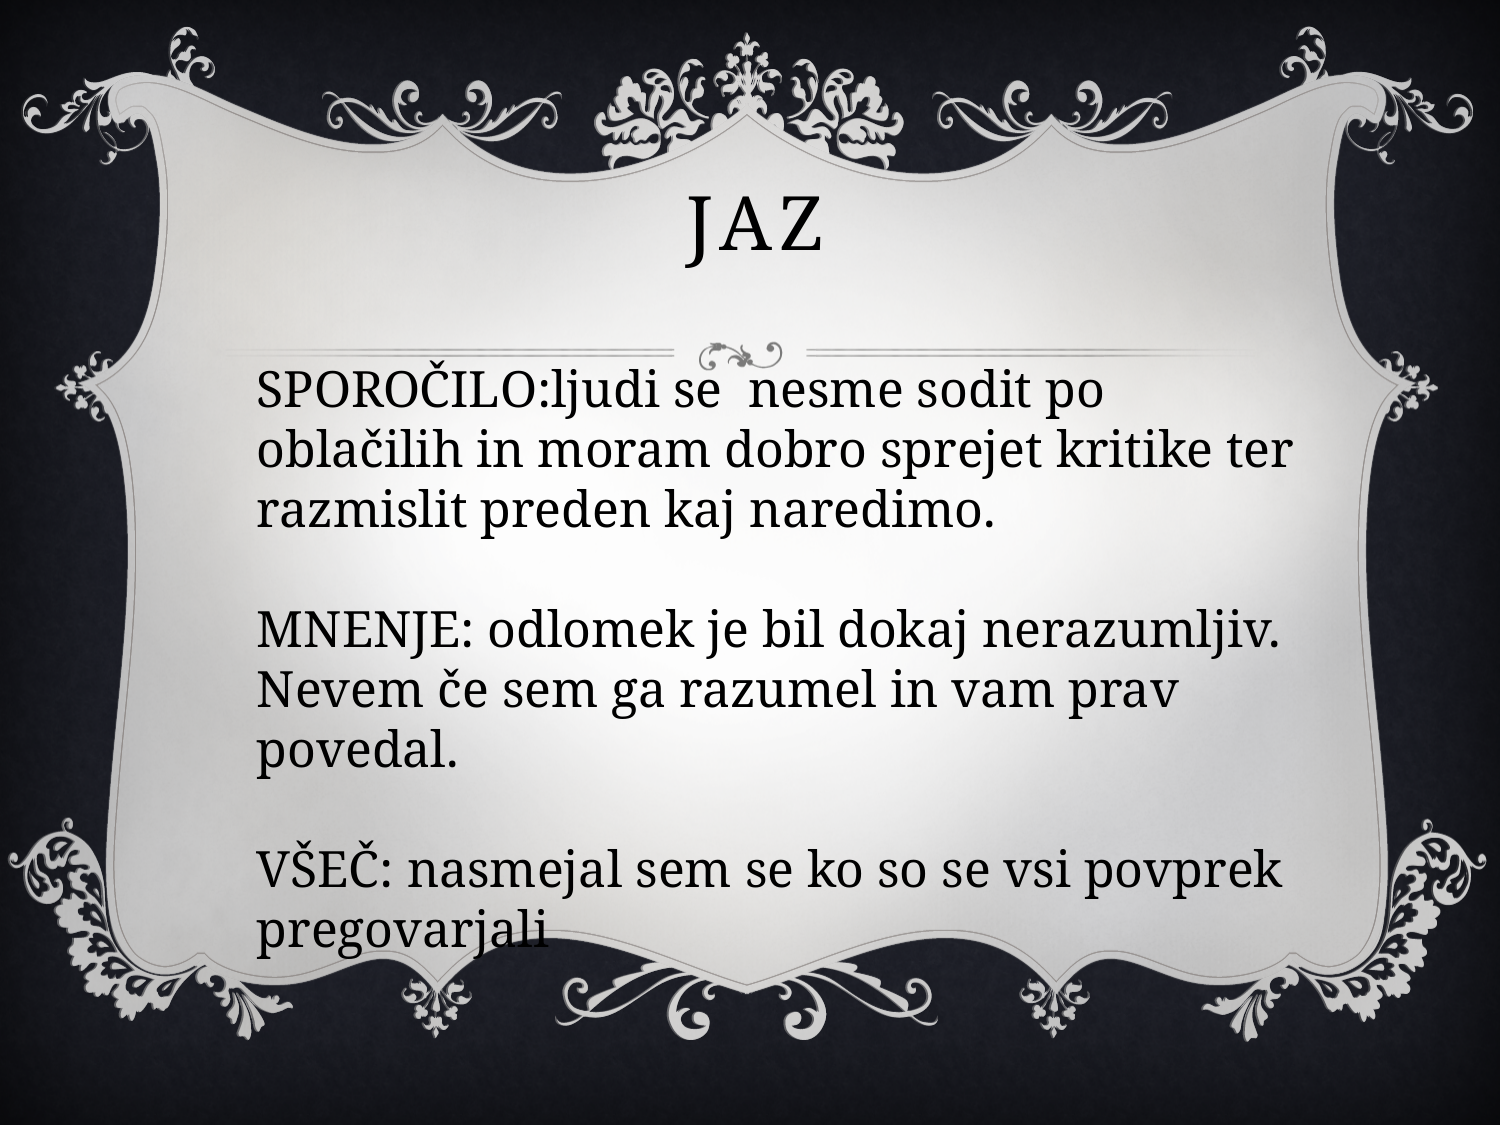

# JAZ
SPOROČILO:ljudi se nesme sodit po oblačilih in moram dobro sprejet kritike ter razmislit preden kaj naredimo.
MNENJE: odlomek je bil dokaj nerazumljiv. Nevem če sem ga razumel in vam prav povedal.
VŠEČ: nasmejal sem se ko so se vsi povprek pregovarjali